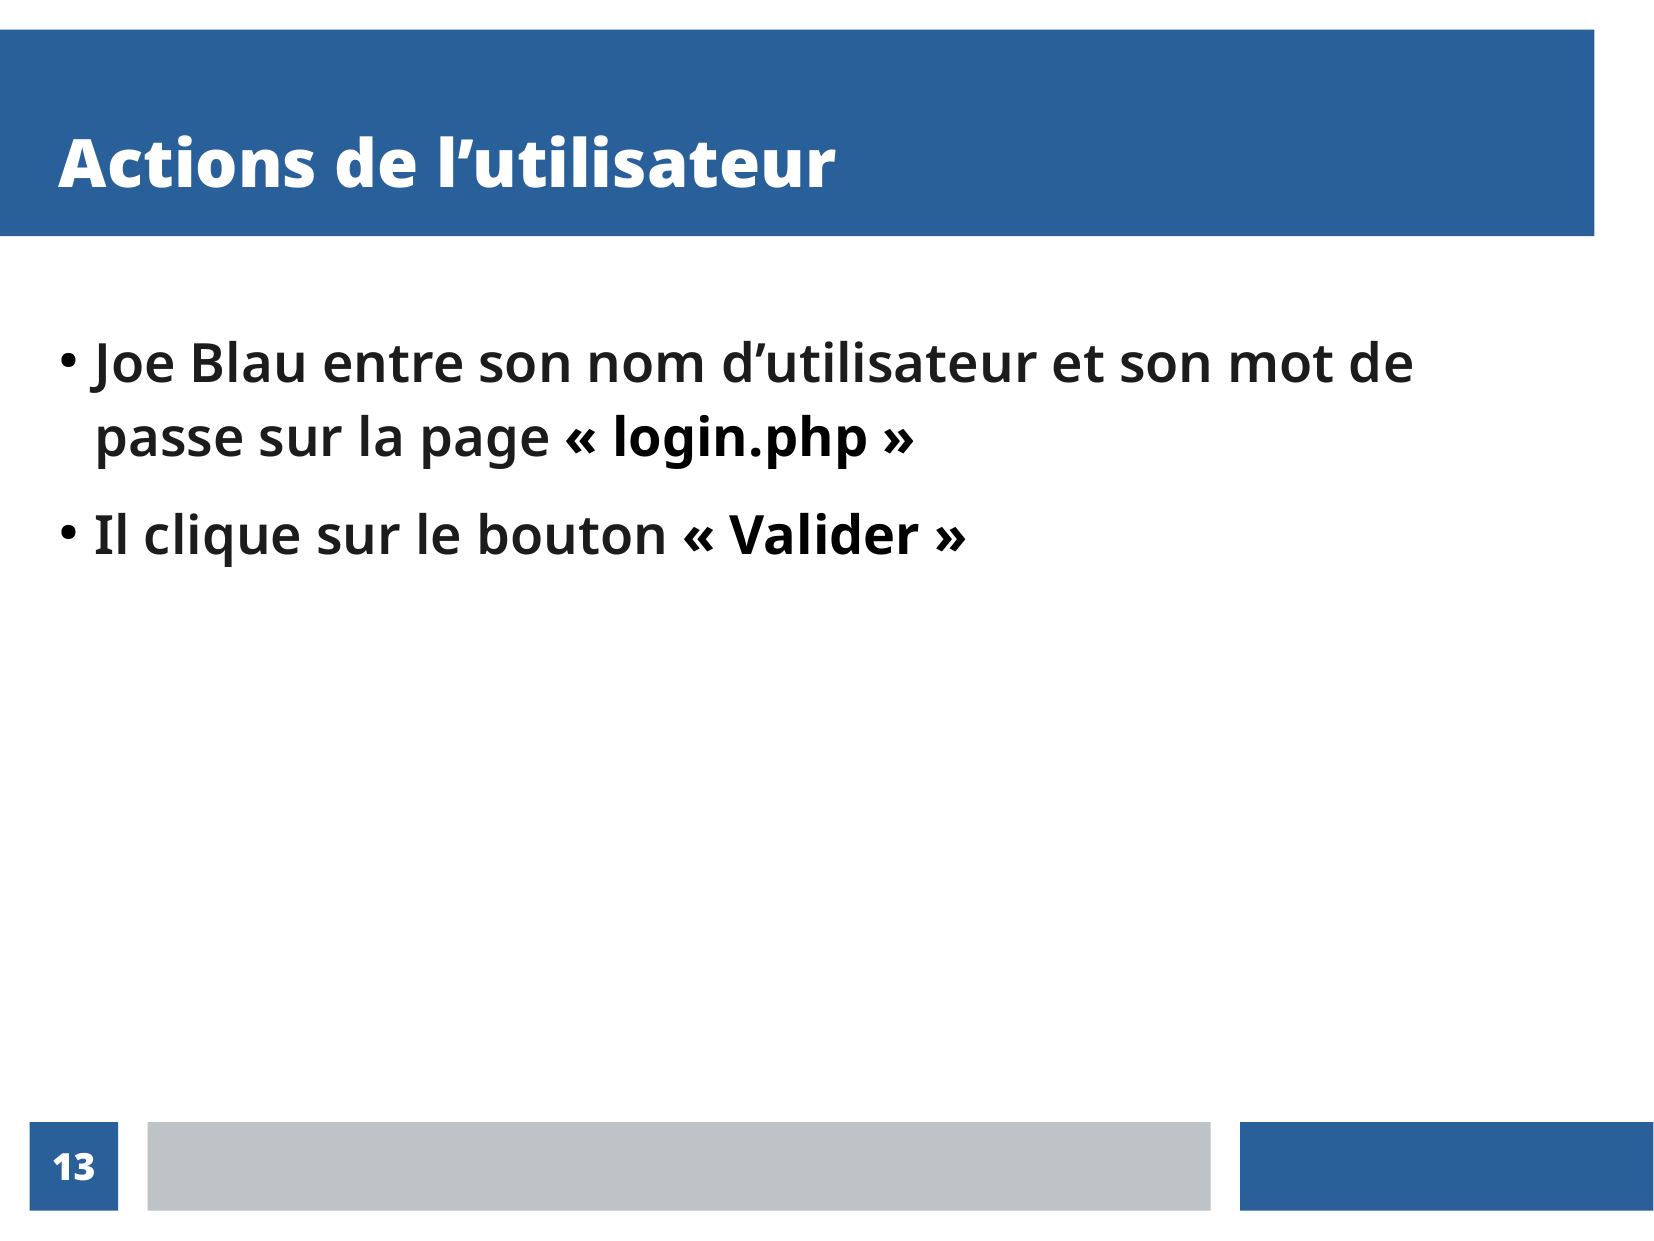

# Actions de l’utilisateur
Joe Blau entre son nom d’utilisateur et son mot de passe sur la page « login.php »
Il clique sur le bouton « Valider »
13